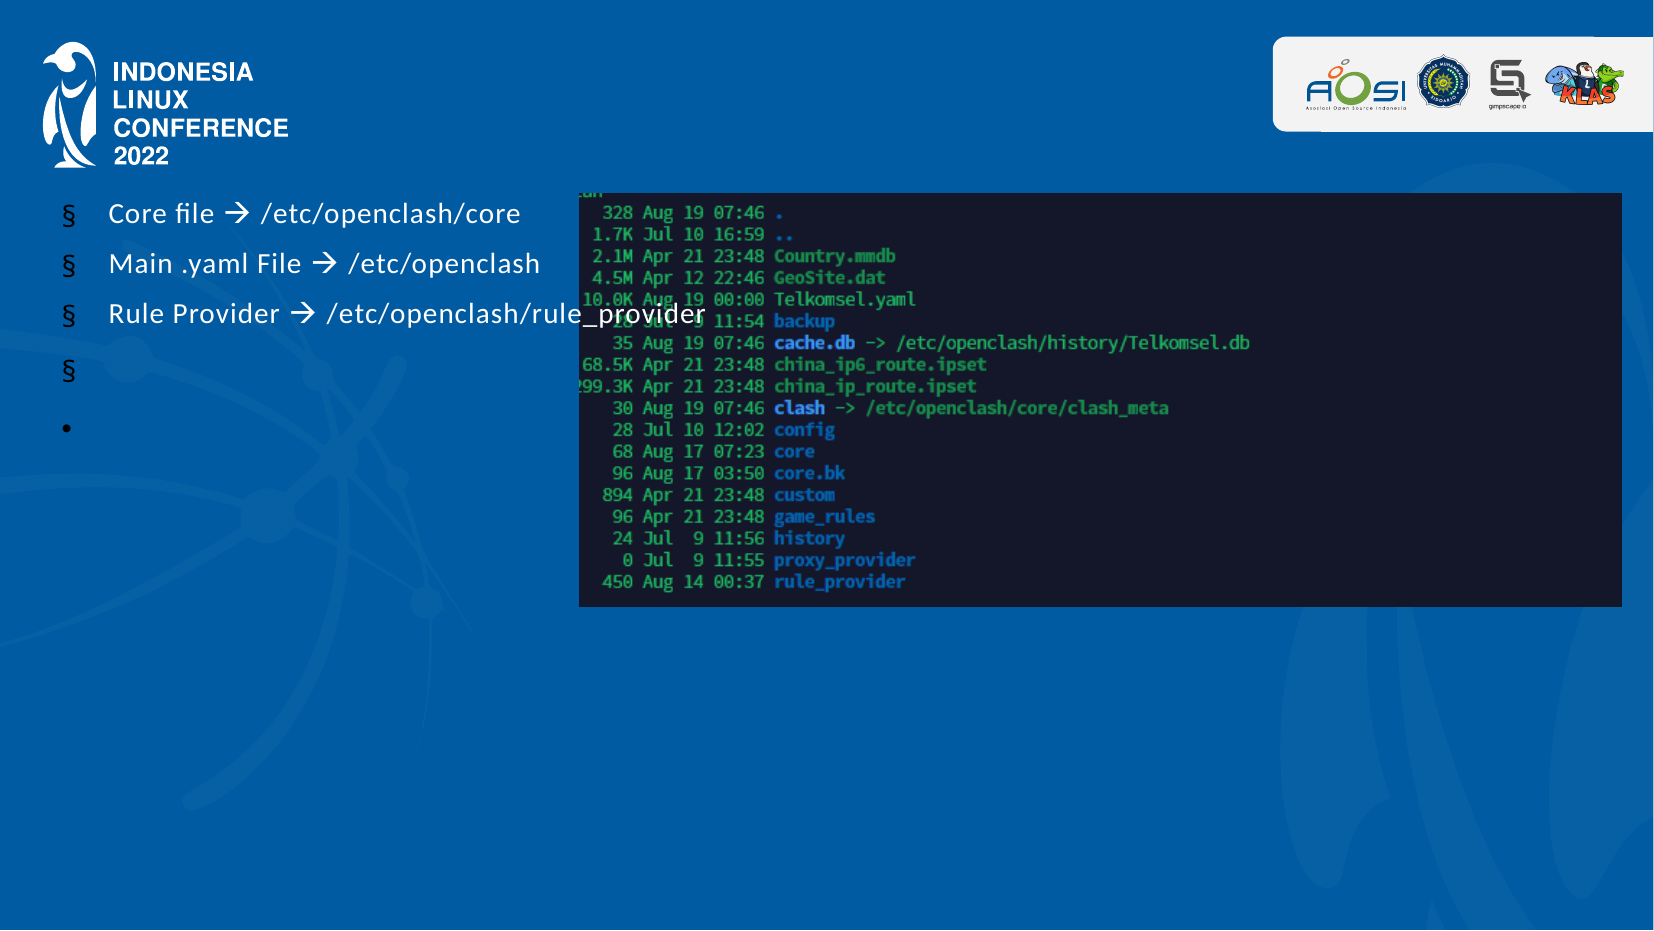

Core file  /etc/openclash/core
Main .yaml File  /etc/openclash
Rule Provider  /etc/openclash/rule_provider